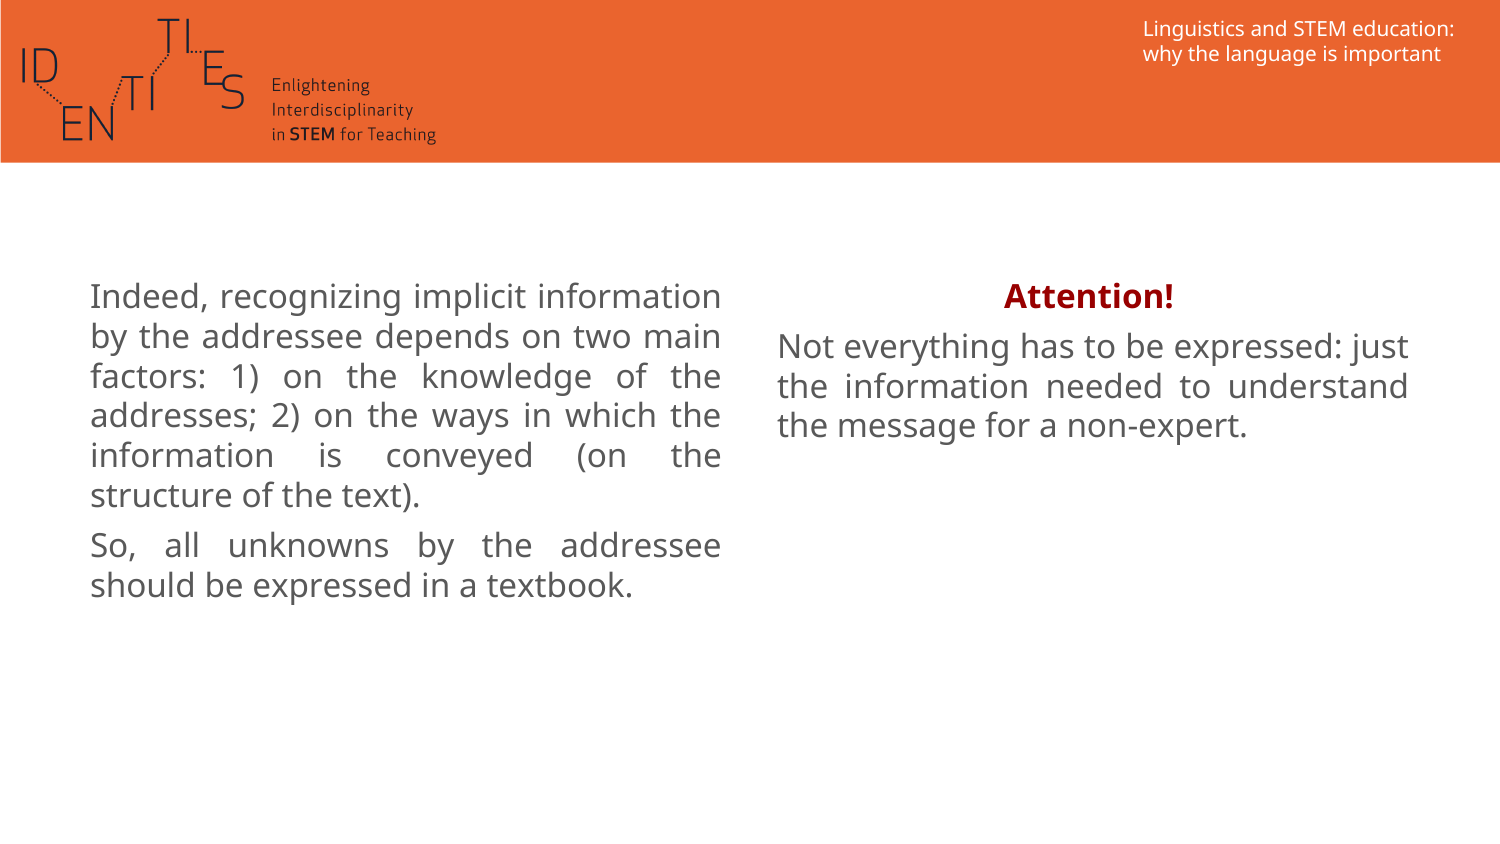

Linguistics and STEM education: why the language is important
#
Indeed, recognizing implicit information by the addressee depends on two main factors: 1) on the knowledge of the addresses; 2) on the ways in which the information is conveyed (on the structure of the text).
So, all unknowns by the addressee should be expressed in a textbook.
Attention!
Not everything has to be expressed: just the information needed to understand the message for a non-expert.